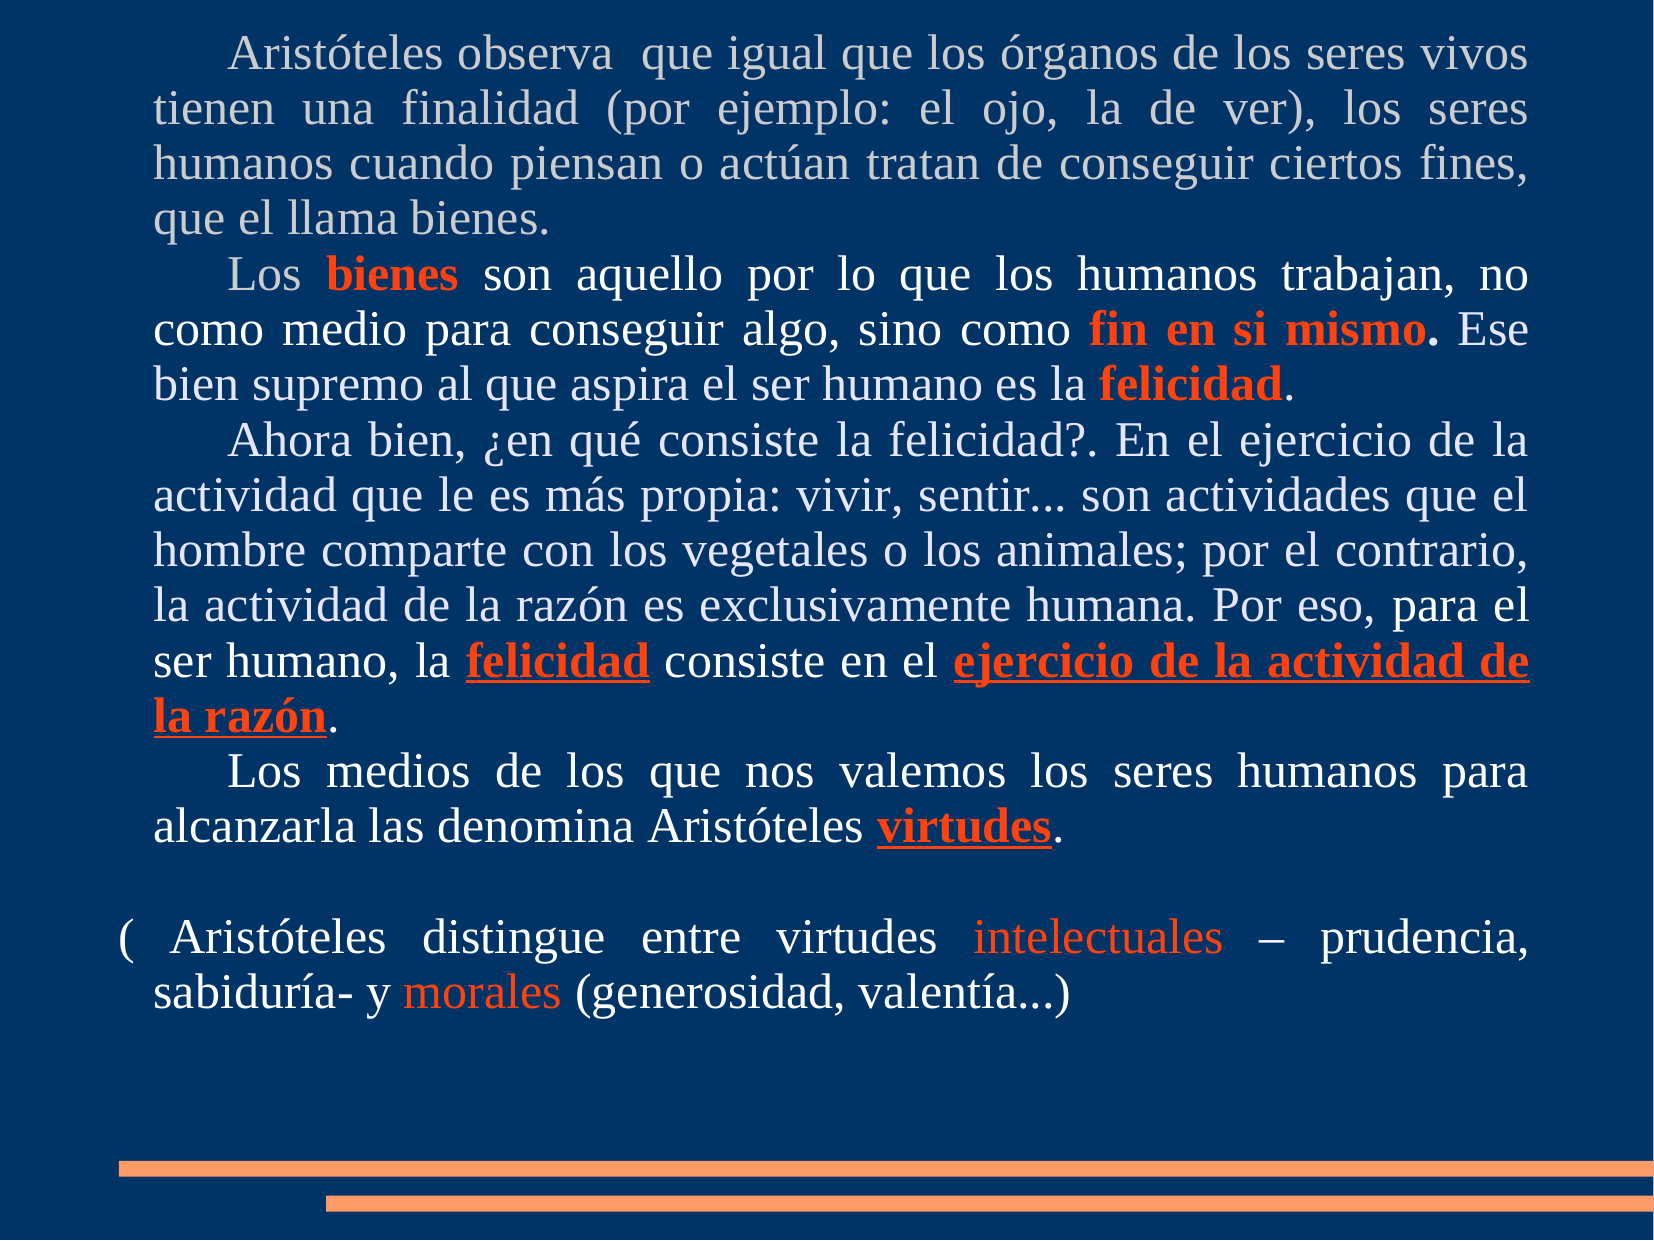

# Aristóteles observa que igual que los órganos de los seres vivos tienen una finalidad (por ejemplo: el ojo, la de ver), los seres humanos cuando piensan o actúan tratan de conseguir ciertos fines, que el llama bienes.
	Los bienes son aquello por lo que los humanos trabajan, no como medio para conseguir algo, sino como fin en si mismo. Ese bien supremo al que aspira el ser humano es la felicidad.
	Ahora bien, ¿en qué consiste la felicidad?. En el ejercicio de la actividad que le es más propia: vivir, sentir... son actividades que el hombre comparte con los vegetales o los animales; por el contrario, la actividad de la razón es exclusivamente humana. Por eso, para el ser humano, la felicidad consiste en el ejercicio de la actividad de la razón.
	Los medios de los que nos valemos los seres humanos para alcanzarla las denomina Aristóteles virtudes.
( Aristóteles distingue entre virtudes intelectuales – prudencia, sabiduría- y morales (generosidad, valentía...)